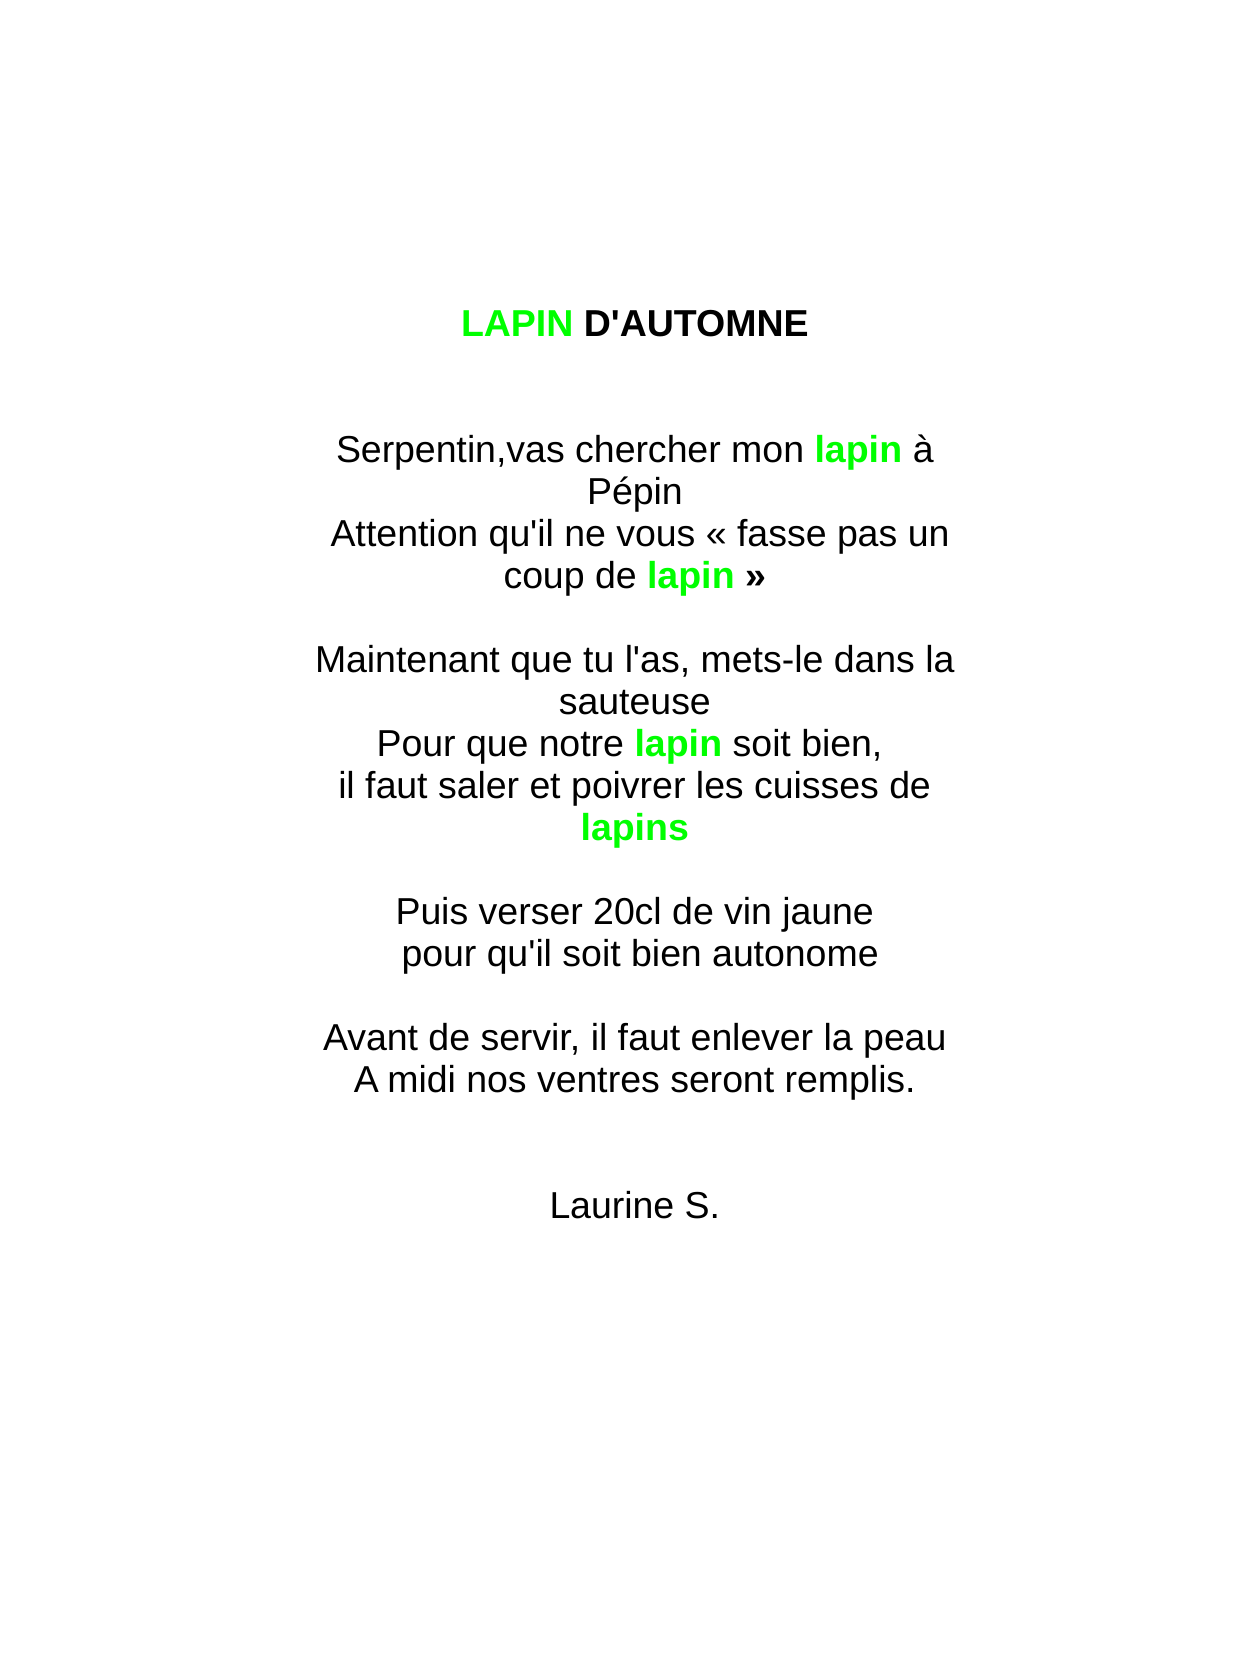

LAPIN D'AUTOMNE
Serpentin,vas chercher mon lapin à Pépin
 Attention qu'il ne vous « fasse pas un coup de lapin »
Maintenant que tu l'as, mets-le dans la sauteuse
Pour que notre lapin soit bien,
il faut saler et poivrer les cuisses de lapins
Puis verser 20cl de vin jaune
 pour qu'il soit bien autonome
Avant de servir, il faut enlever la peau
A midi nos ventres seront remplis.
Laurine S.